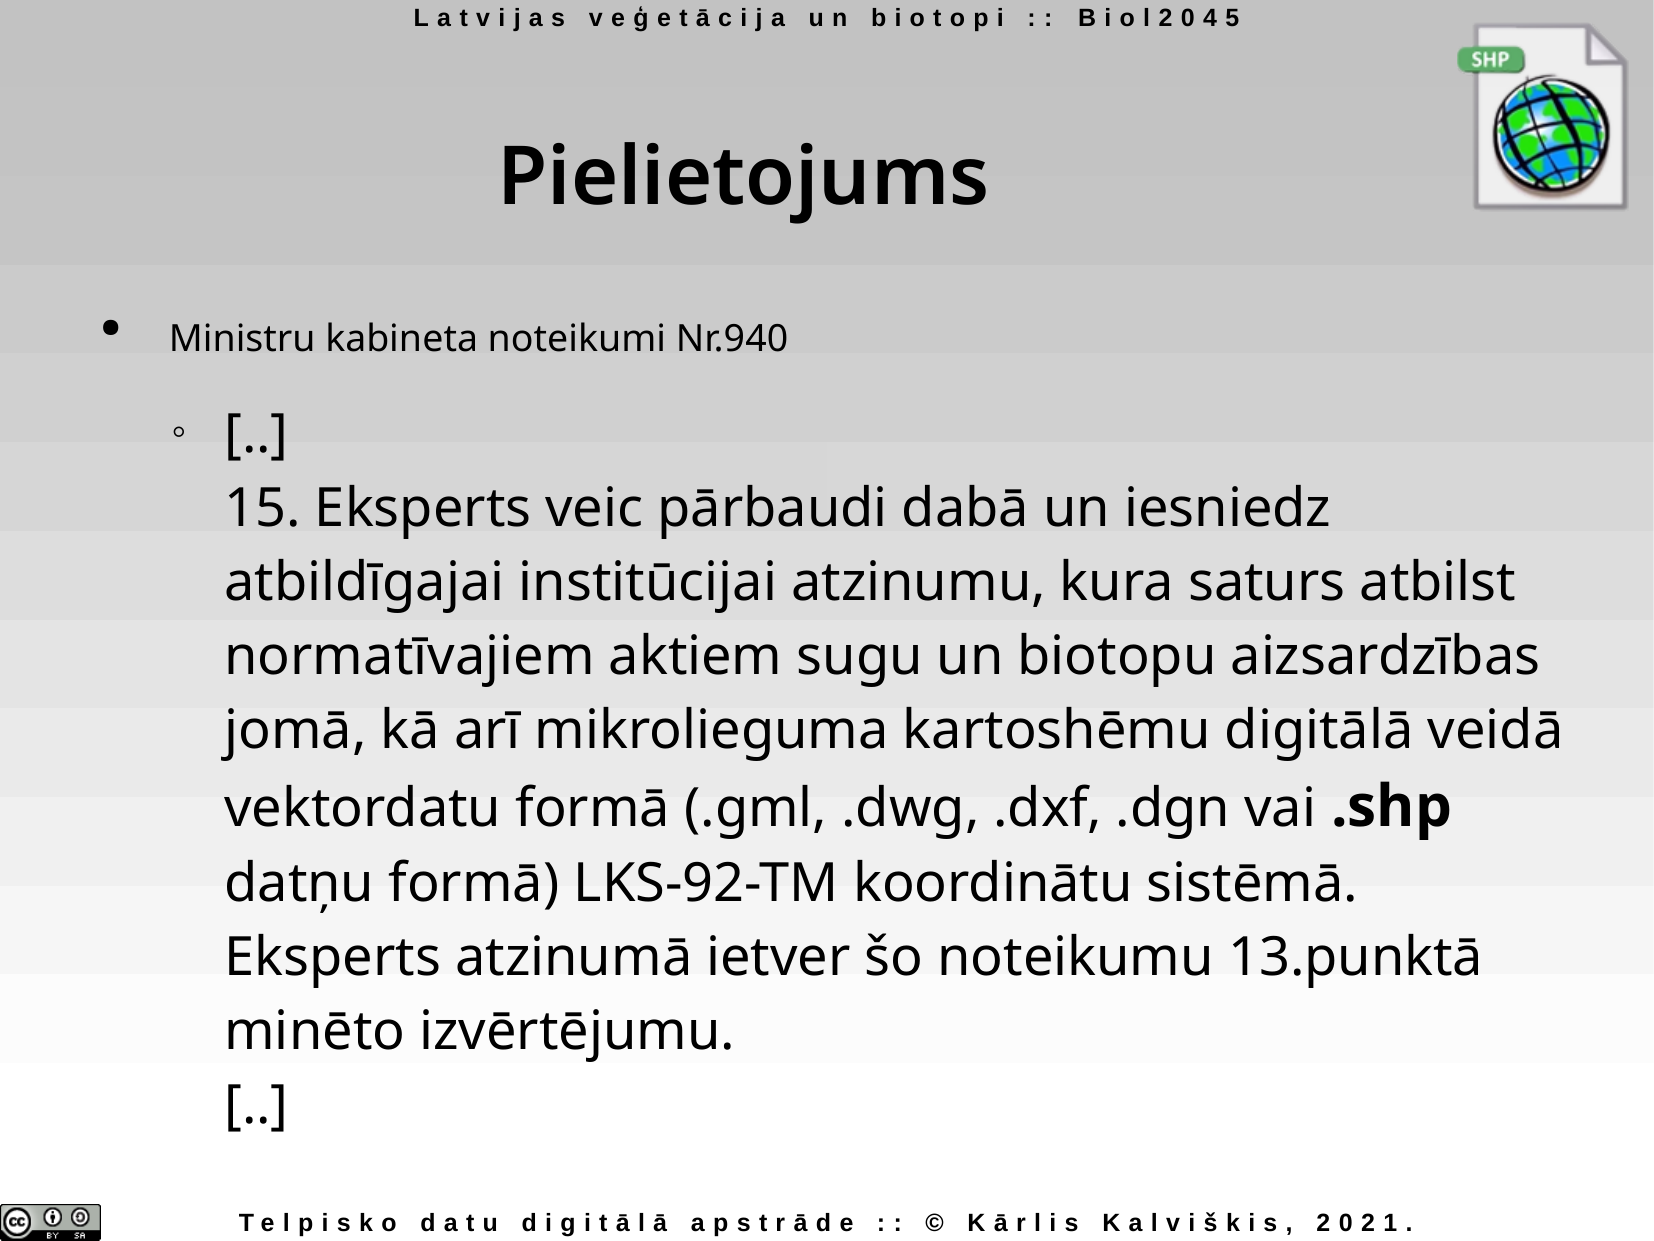

# Pielietojums
 Ministru kabineta noteikumi Nr.940
[..]
15. Eksperts veic pārbaudi dabā un iesniedz atbildīgajai institūcijai atzinumu, kura saturs atbilst normatīvajiem aktiem sugu un biotopu aizsardzības jomā, kā arī mikrolieguma kartoshēmu digitālā veidā vektordatu formā (.gml, .dwg, .dxf, .dgn vai .shp datņu formā) LKS-92-TM koordinātu sistēmā. Eksperts atzinumā ietver šo noteikumu 13.punktā minēto izvērtējumu.
[..]